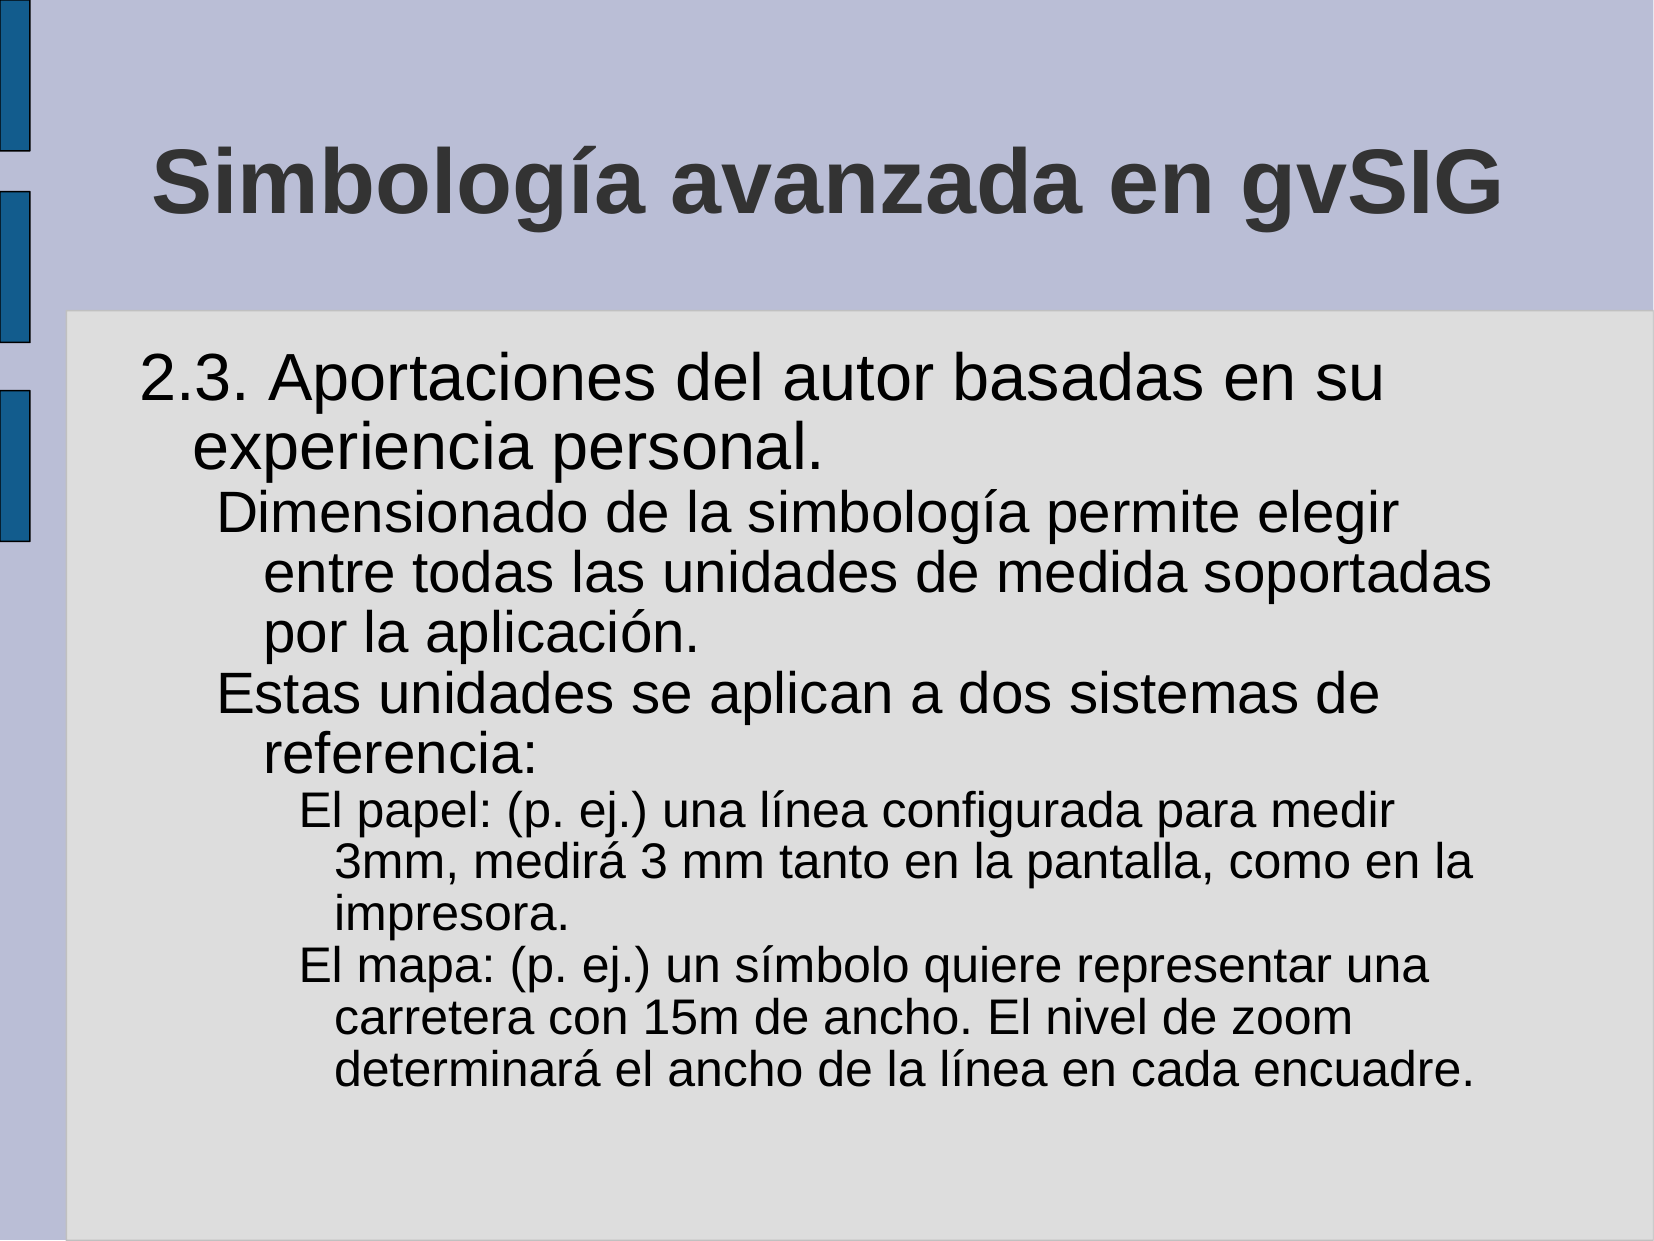

# Simbología avanzada en gvSIG
2.3. Aportaciones del autor basadas en su experiencia personal.
Dimensionado de la simbología permite elegir entre todas las unidades de medida soportadas por la aplicación.
Estas unidades se aplican a dos sistemas de referencia:
El papel: (p. ej.) una línea configurada para medir 3mm, medirá 3 mm tanto en la pantalla, como en la impresora.
El mapa: (p. ej.) un símbolo quiere representar una carretera con 15m de ancho. El nivel de zoom determinará el ancho de la línea en cada encuadre.